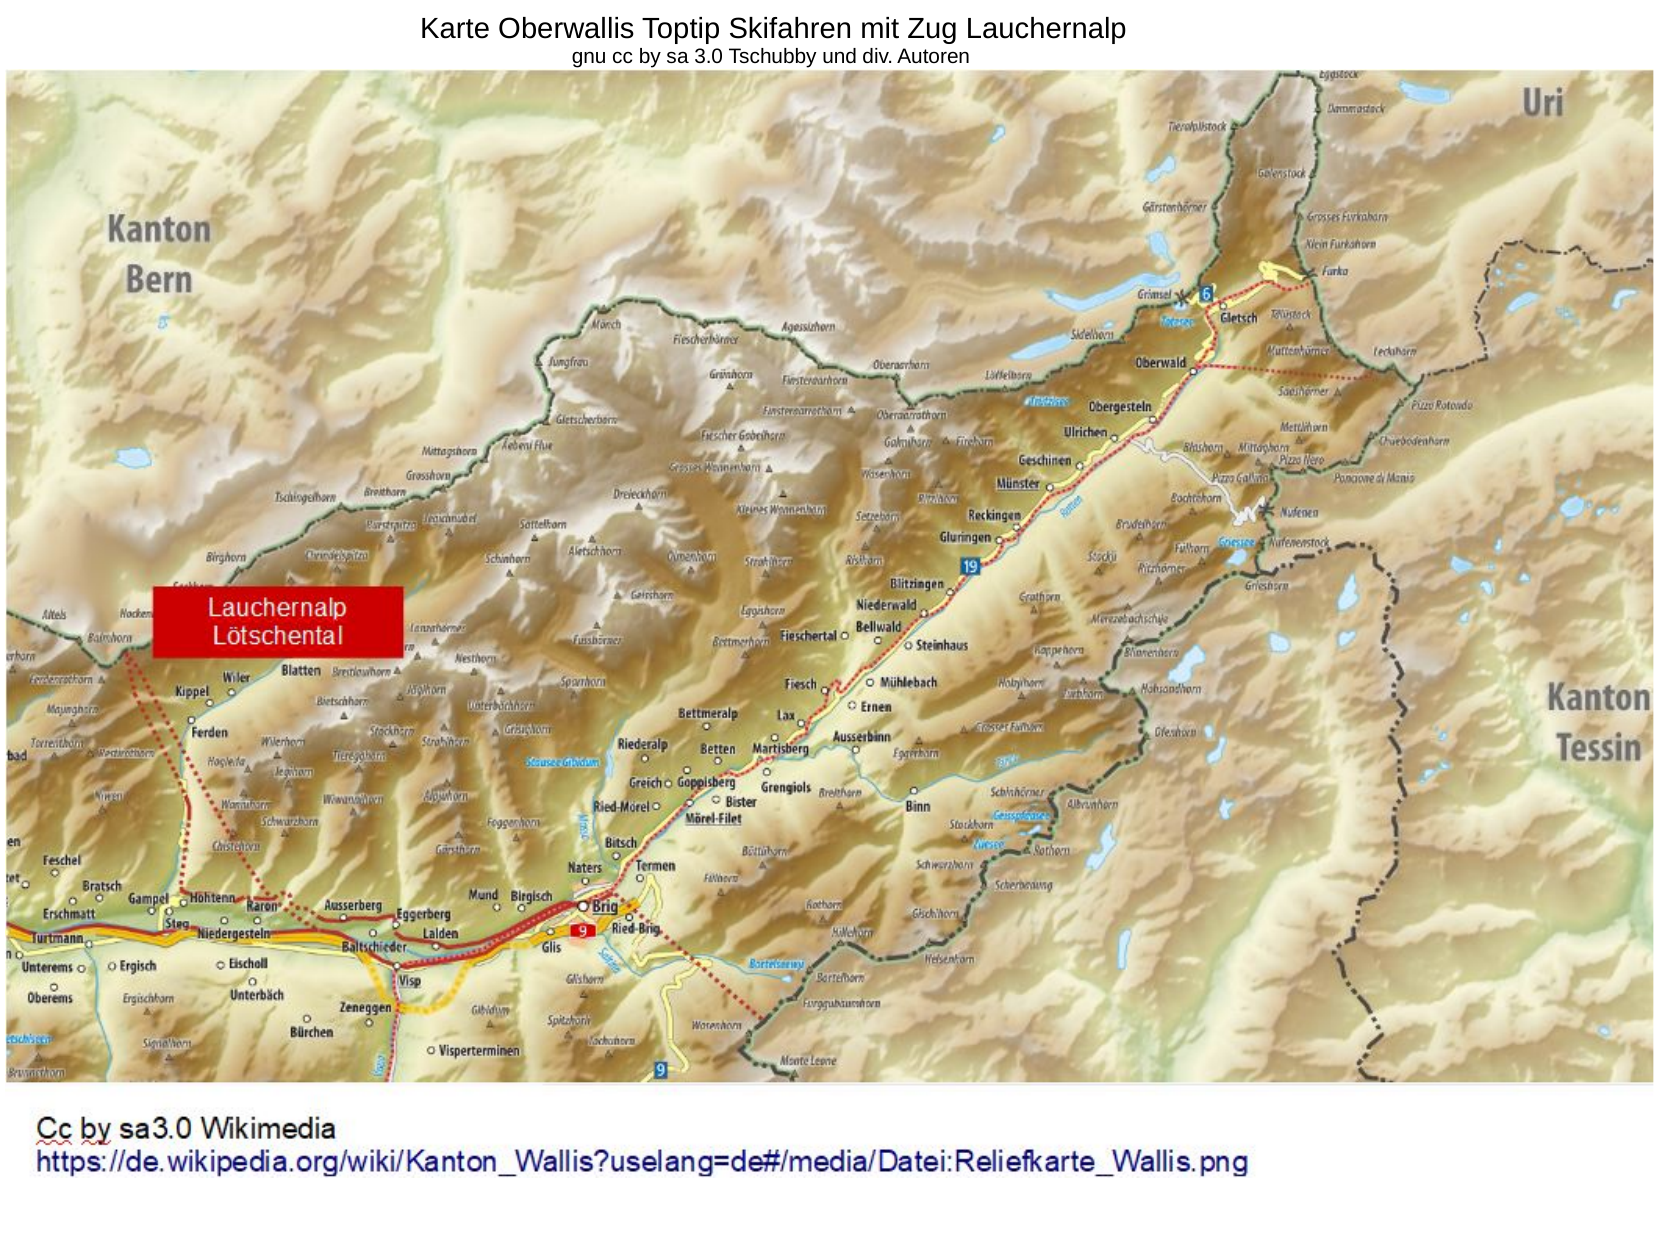

Karte Oberwallis Toptip Skifahren mit Zug Lauchernalp
gnu cc by sa 3.0 Tschubby und div. Autoren